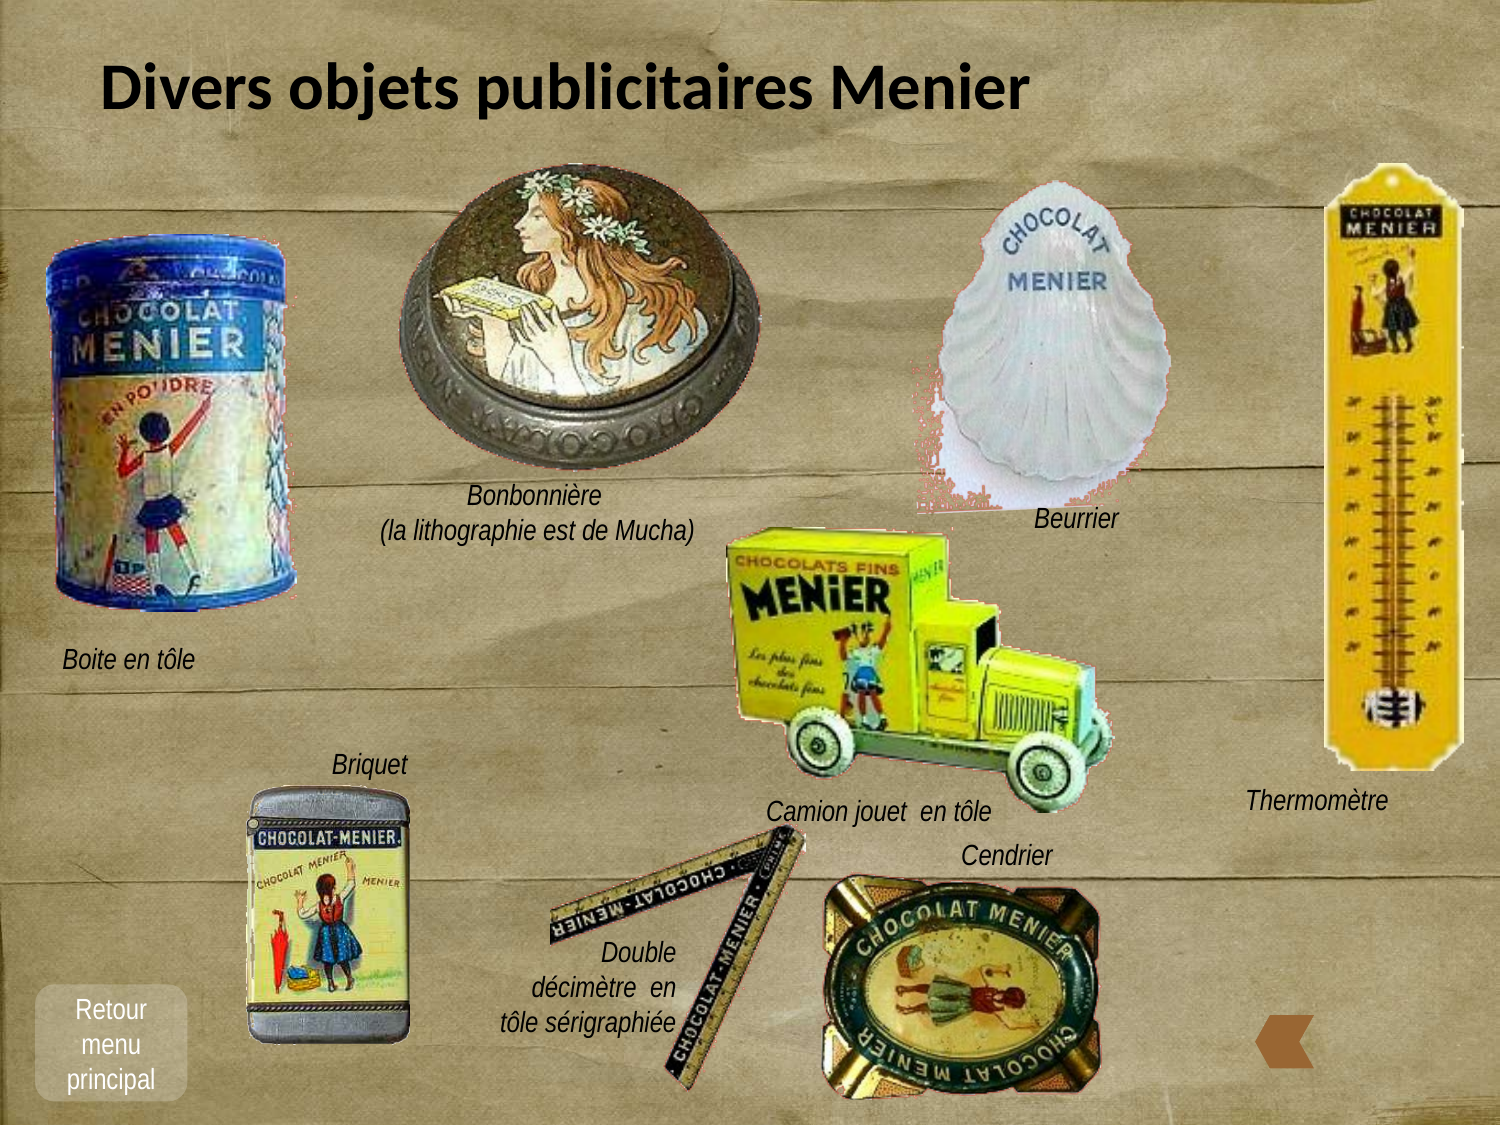

Divers objets publicitaires Menier
#
Bonbonnière
(la lithographie est de Mucha)
Beurrier
Boite en tôle
Briquet
Thermomètre
Camion jouet en tôle
Cendrier
Double décimètre en tôle sérigraphiée
Retour menu
principal